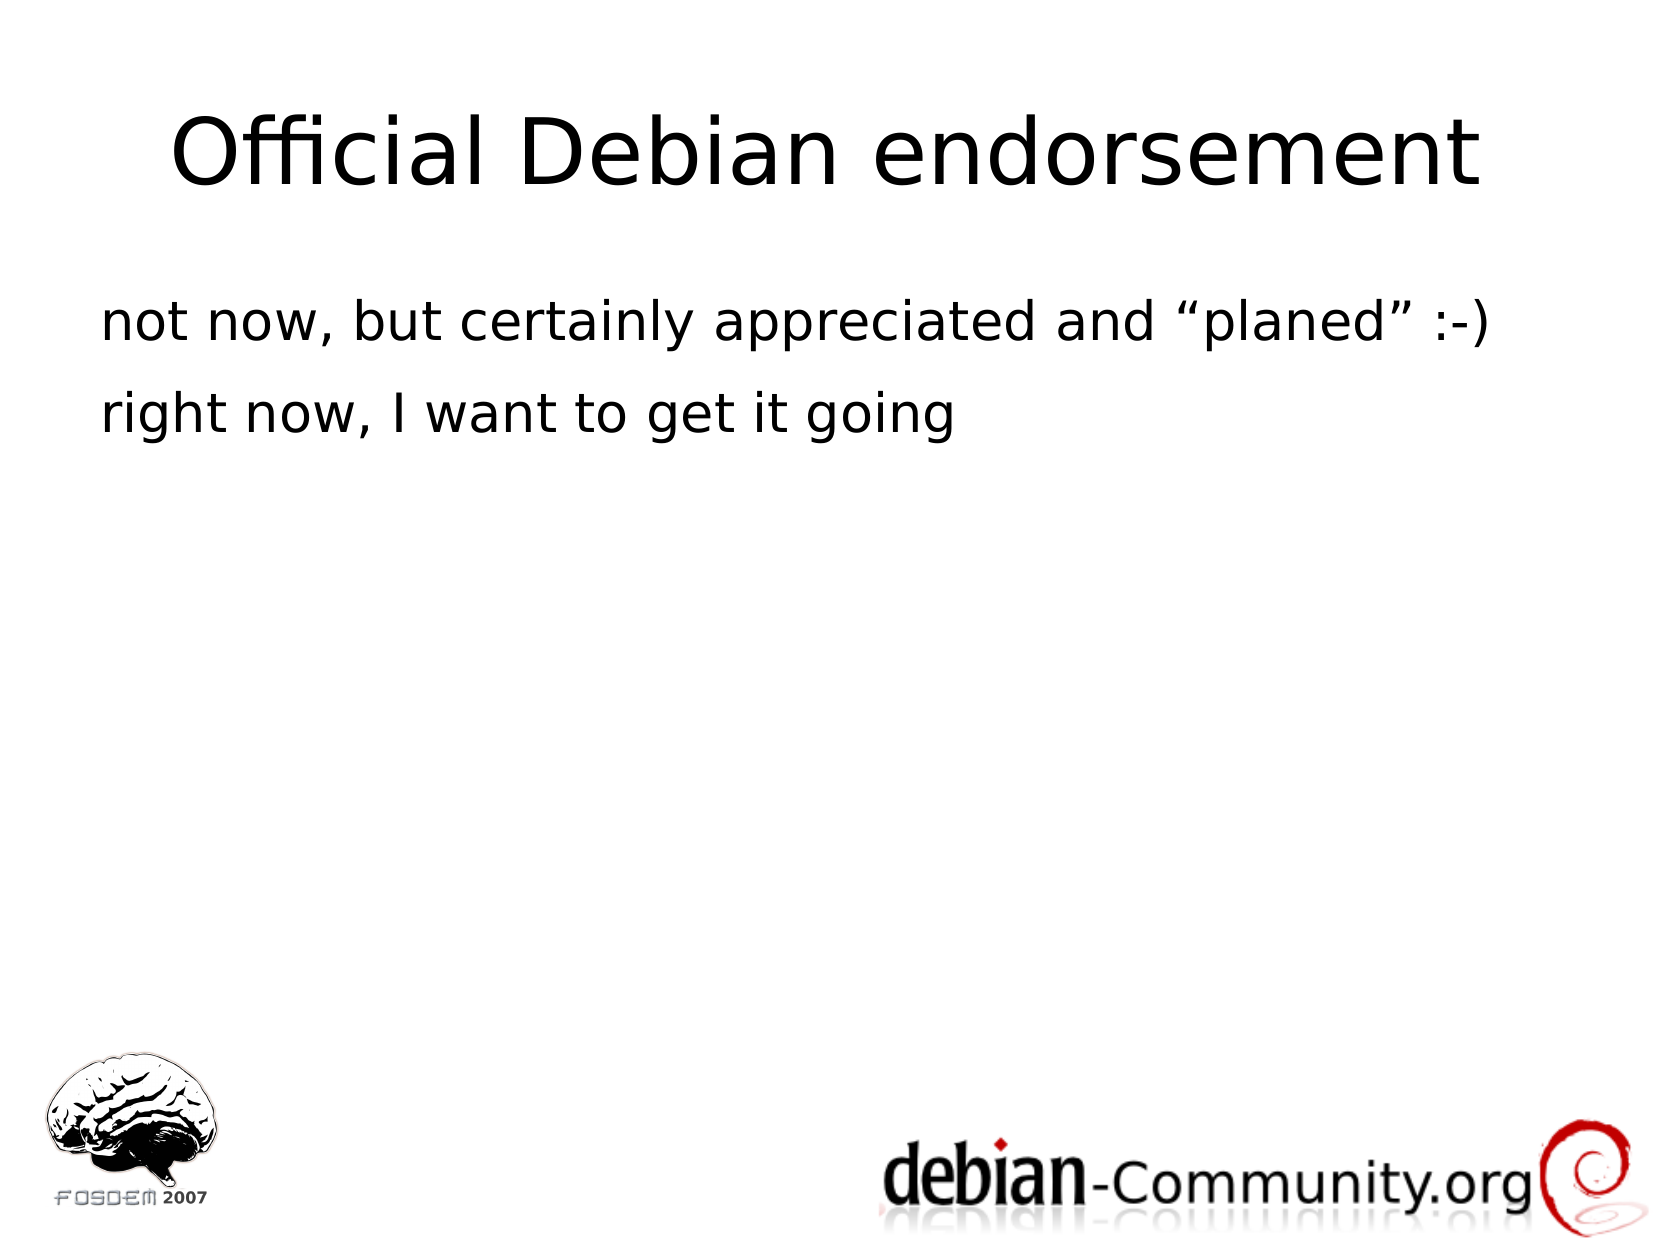

# Official Debian endorsement
not now, but certainly appreciated and “planed” :-)
right now, I want to get it going